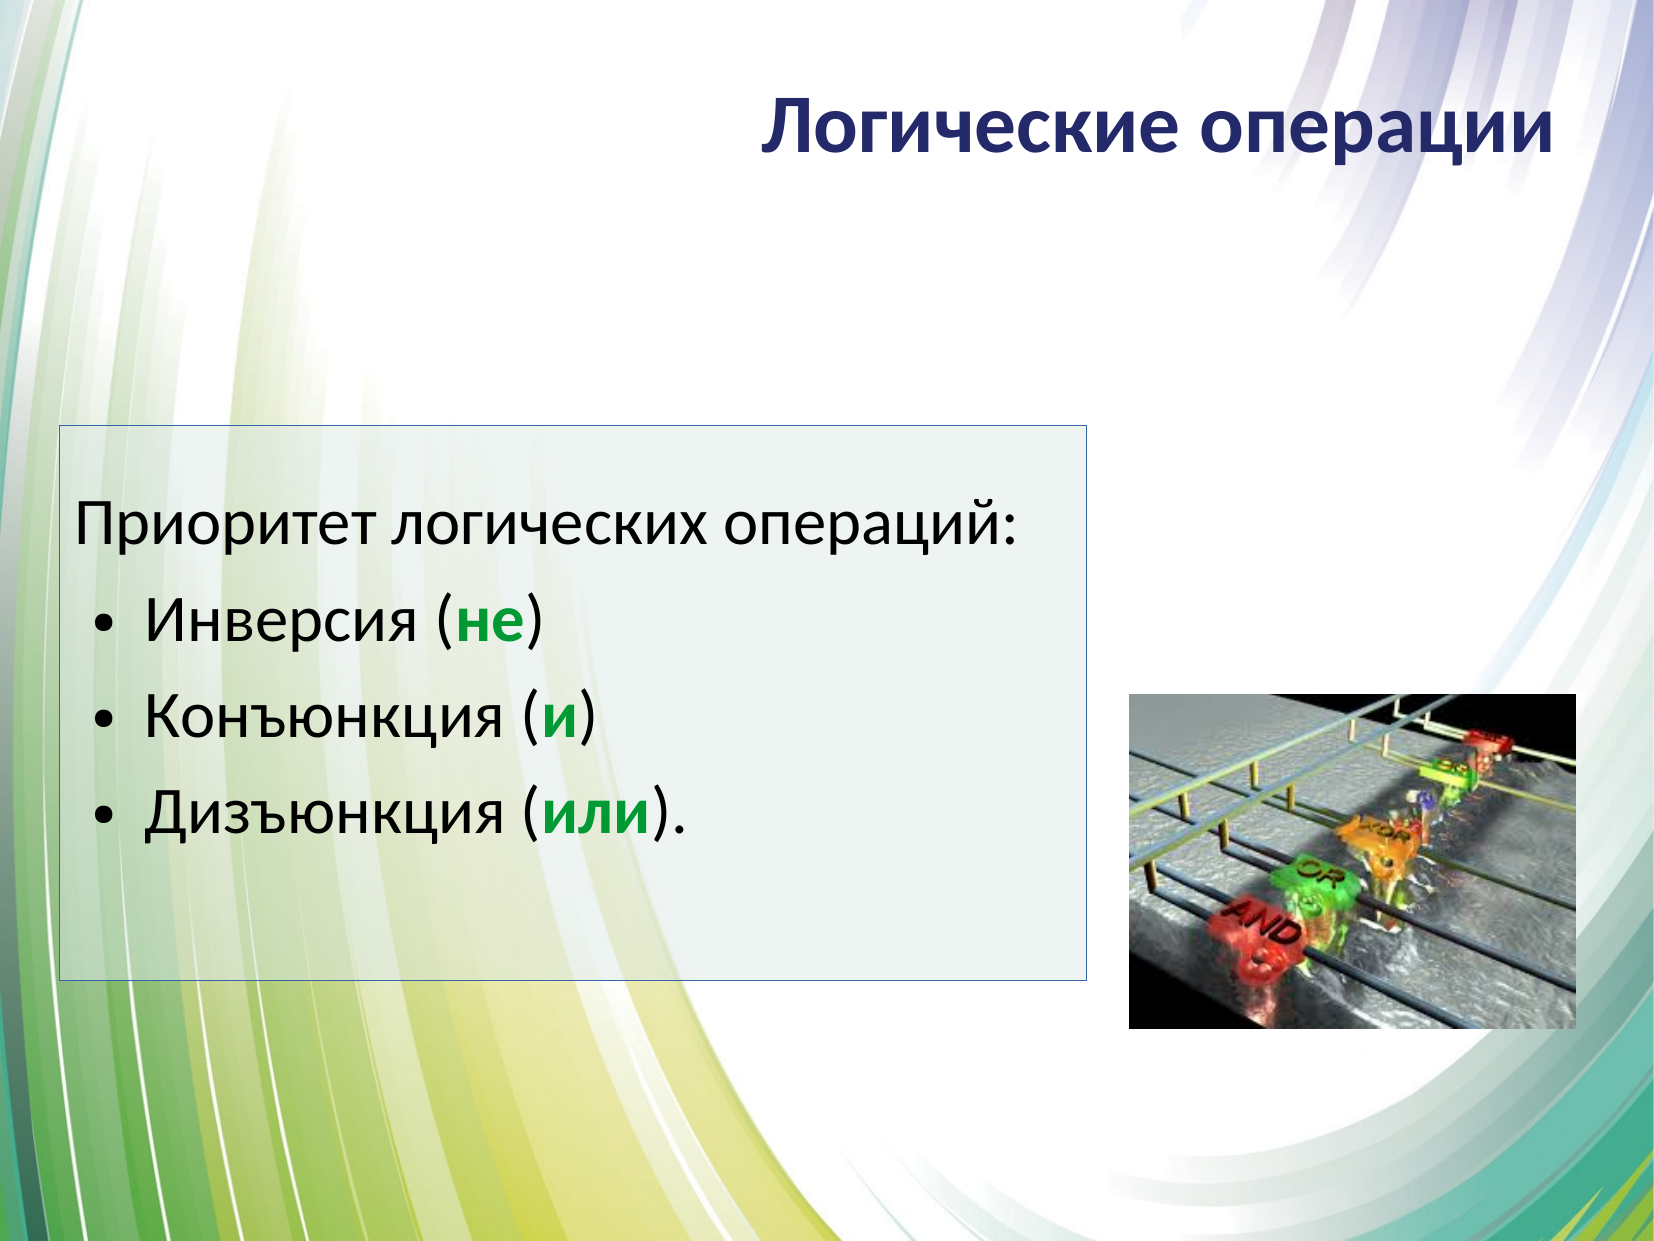

Логические операции
# Приоритет логических операций:
Инверсия (не)
Конъюнкция (и)
Дизъюнкция (или).